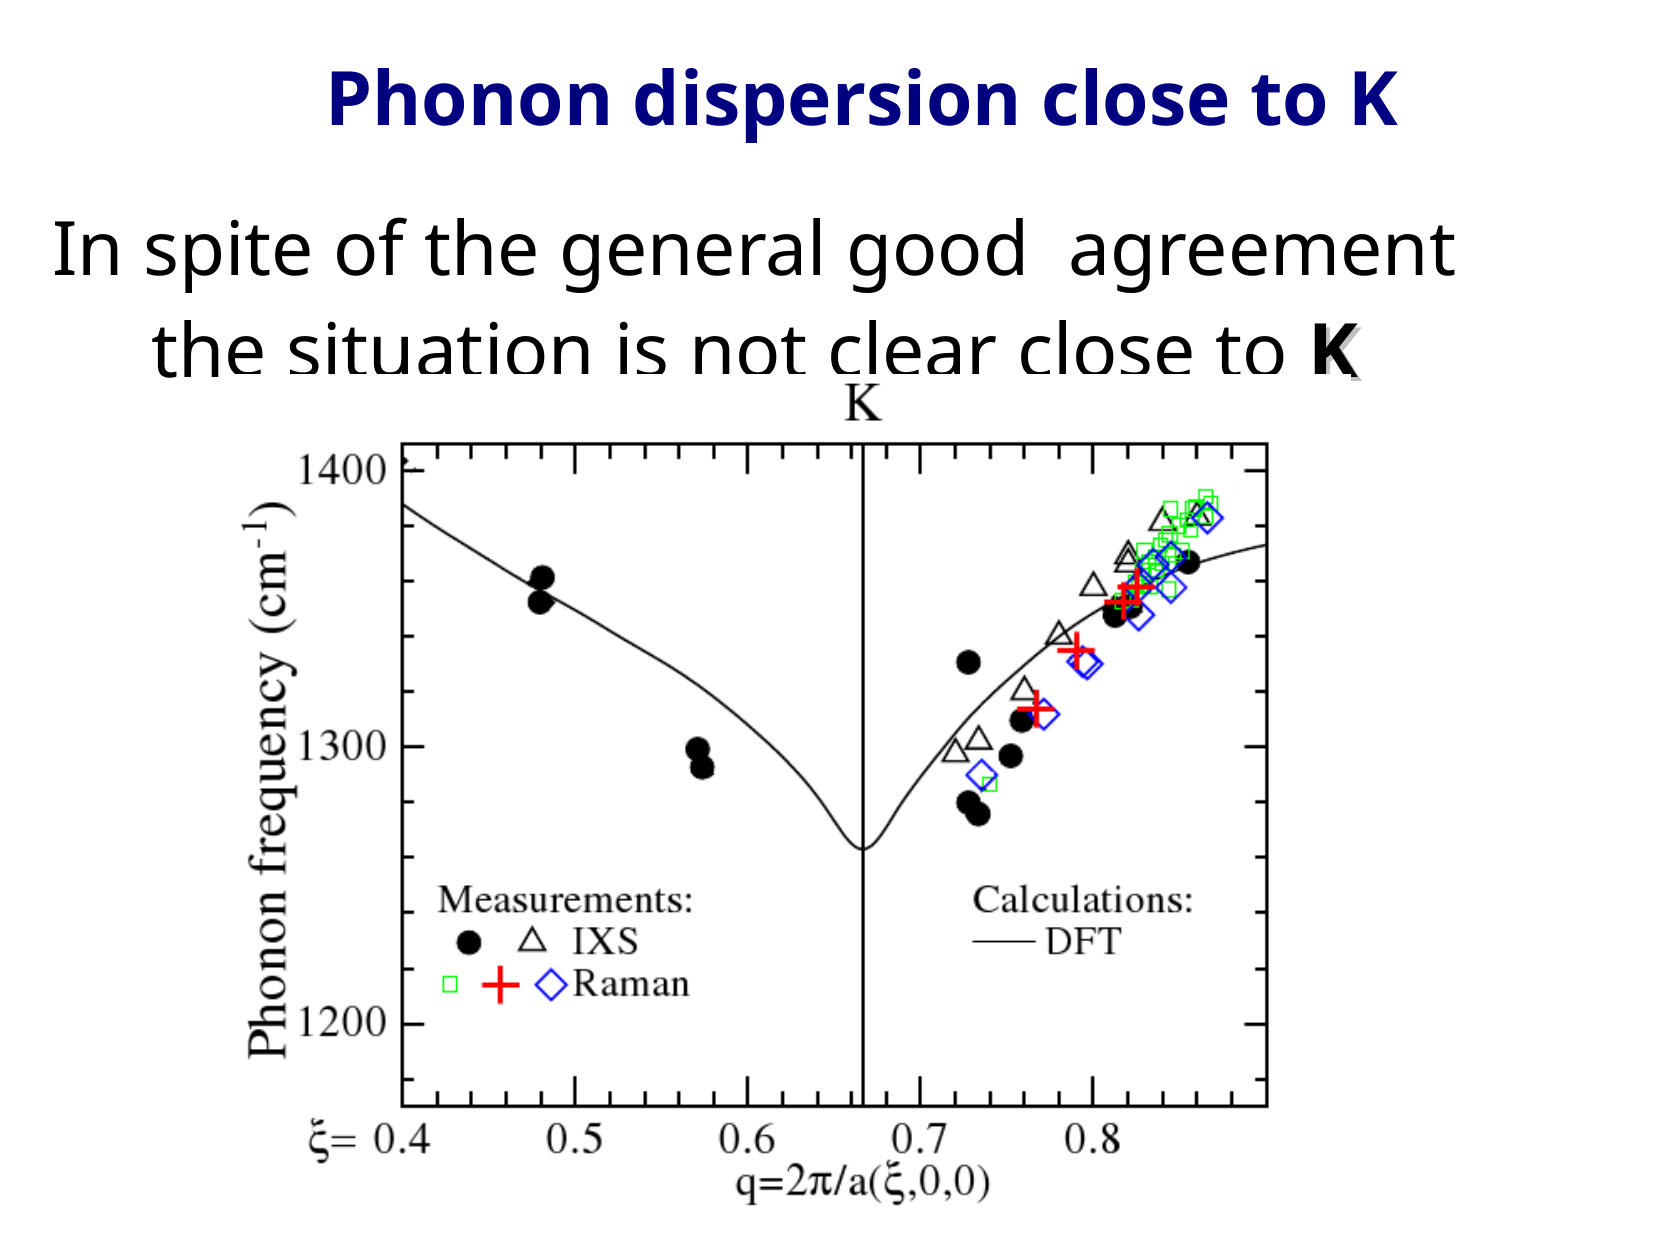

Phonon dispersion close to K
In spite of the general good agreement the situation is not clear close to K